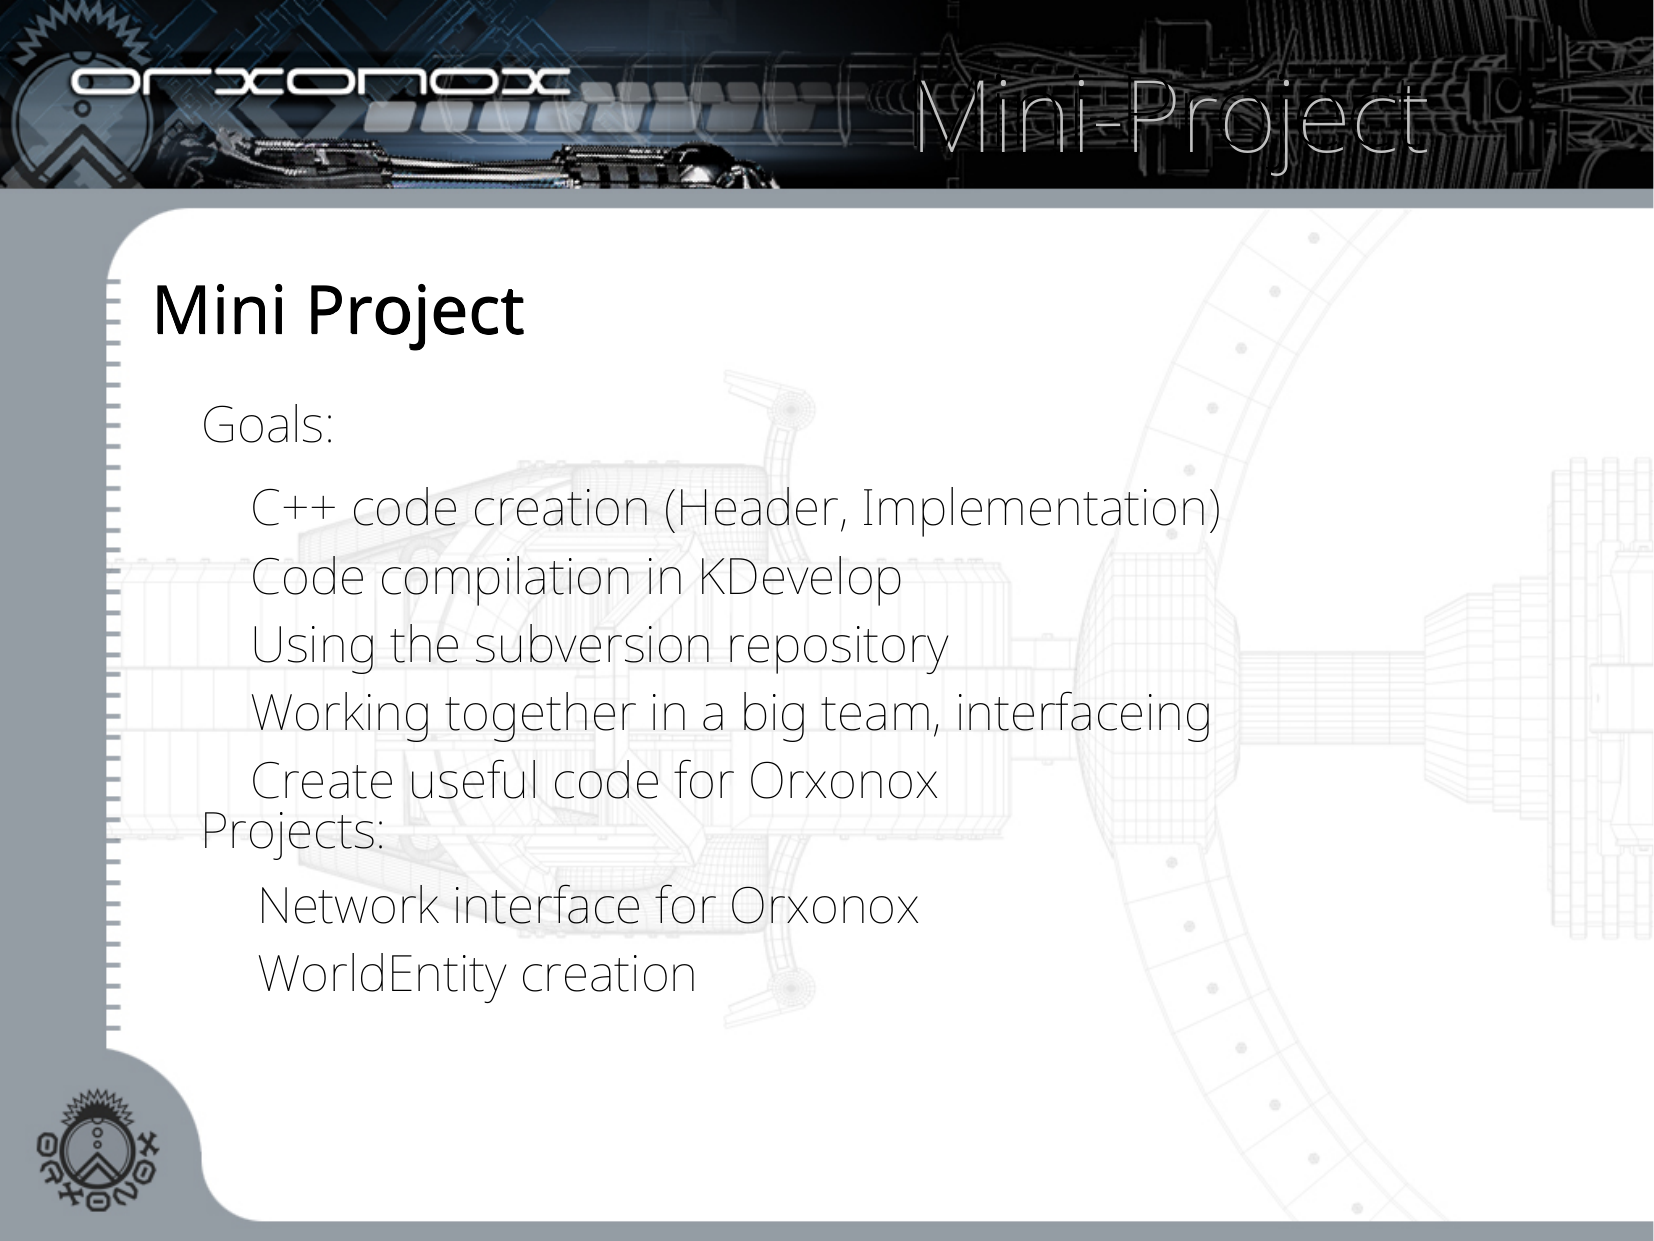

Mini-Project
Mini Project
Goals:
 C++ code creation (Header, Implementation)
 Code compilation in KDevelop
 Using the subversion repository
 Working together in a big team, interfaceing
 Create useful code for Orxonox
Projects:
 Network interface for Orxonox
 WorldEntity creation